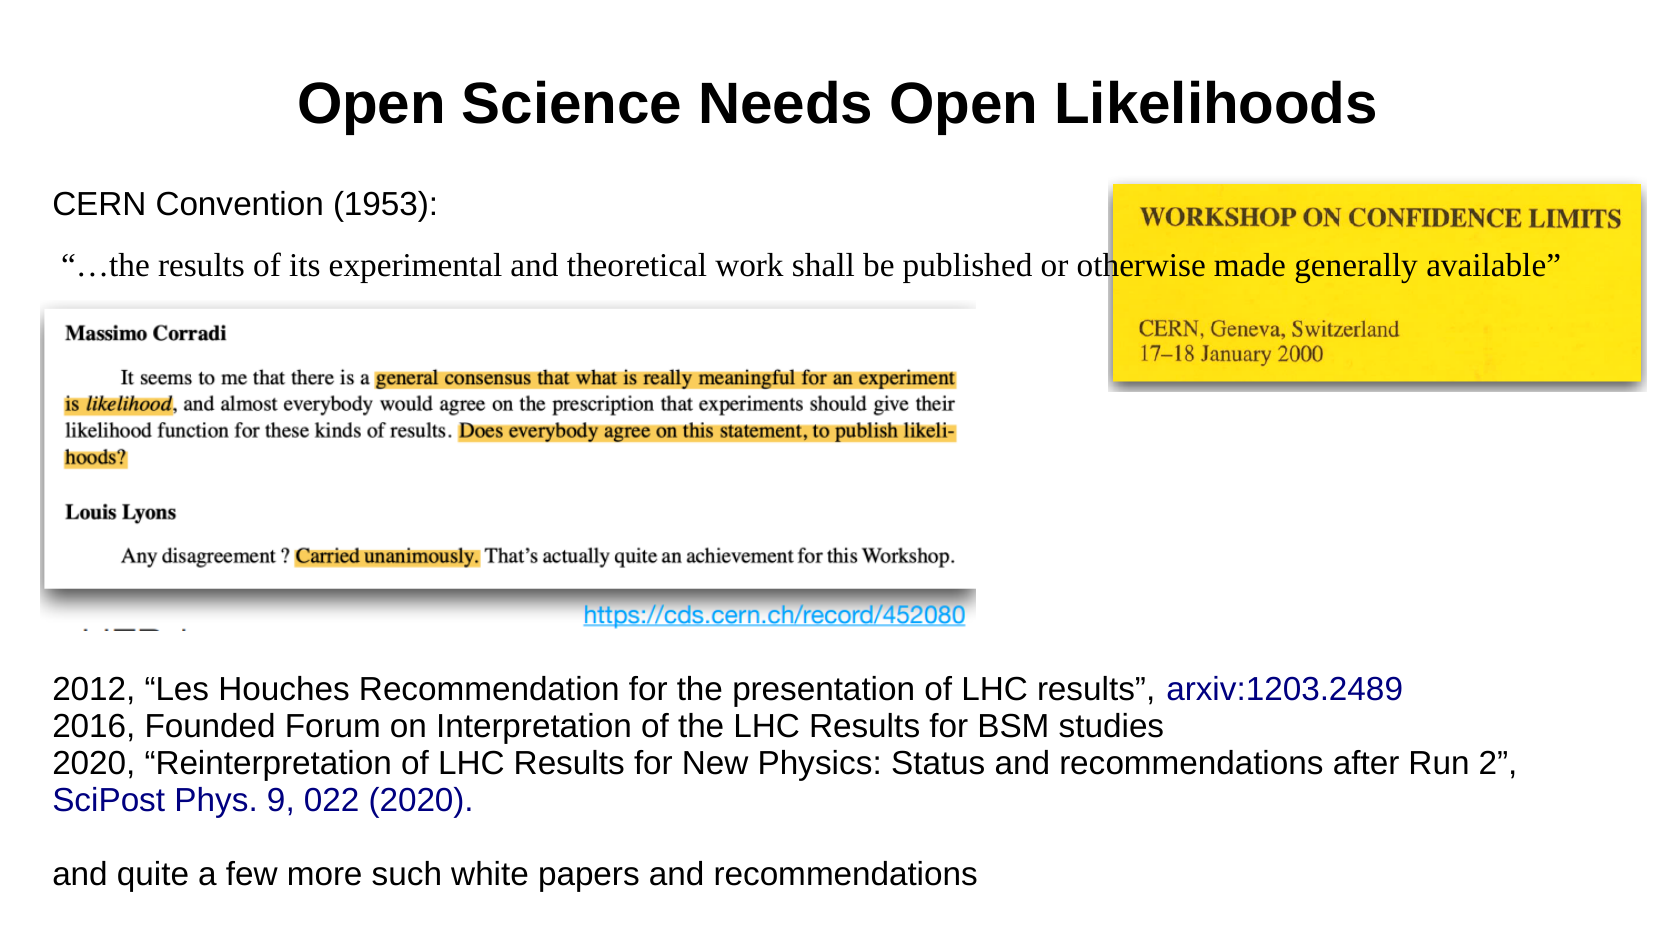

Open Science Needs Open Likelihoods
CERN Convention (1953):
“…the results of its experimental and theoretical work shall be published or otherwise made generally available”
2012, “Les Houches Recommendation for the presentation of LHC results”, arxiv:1203.2489
2016, Founded Forum on Interpretation of the LHC Results for BSM studies
2020, “Reinterpretation of LHC Results for New Physics: Status and recommendations after Run 2”, SciPost Phys. 9, 022 (2020).
and quite a few more such white papers and recommendations